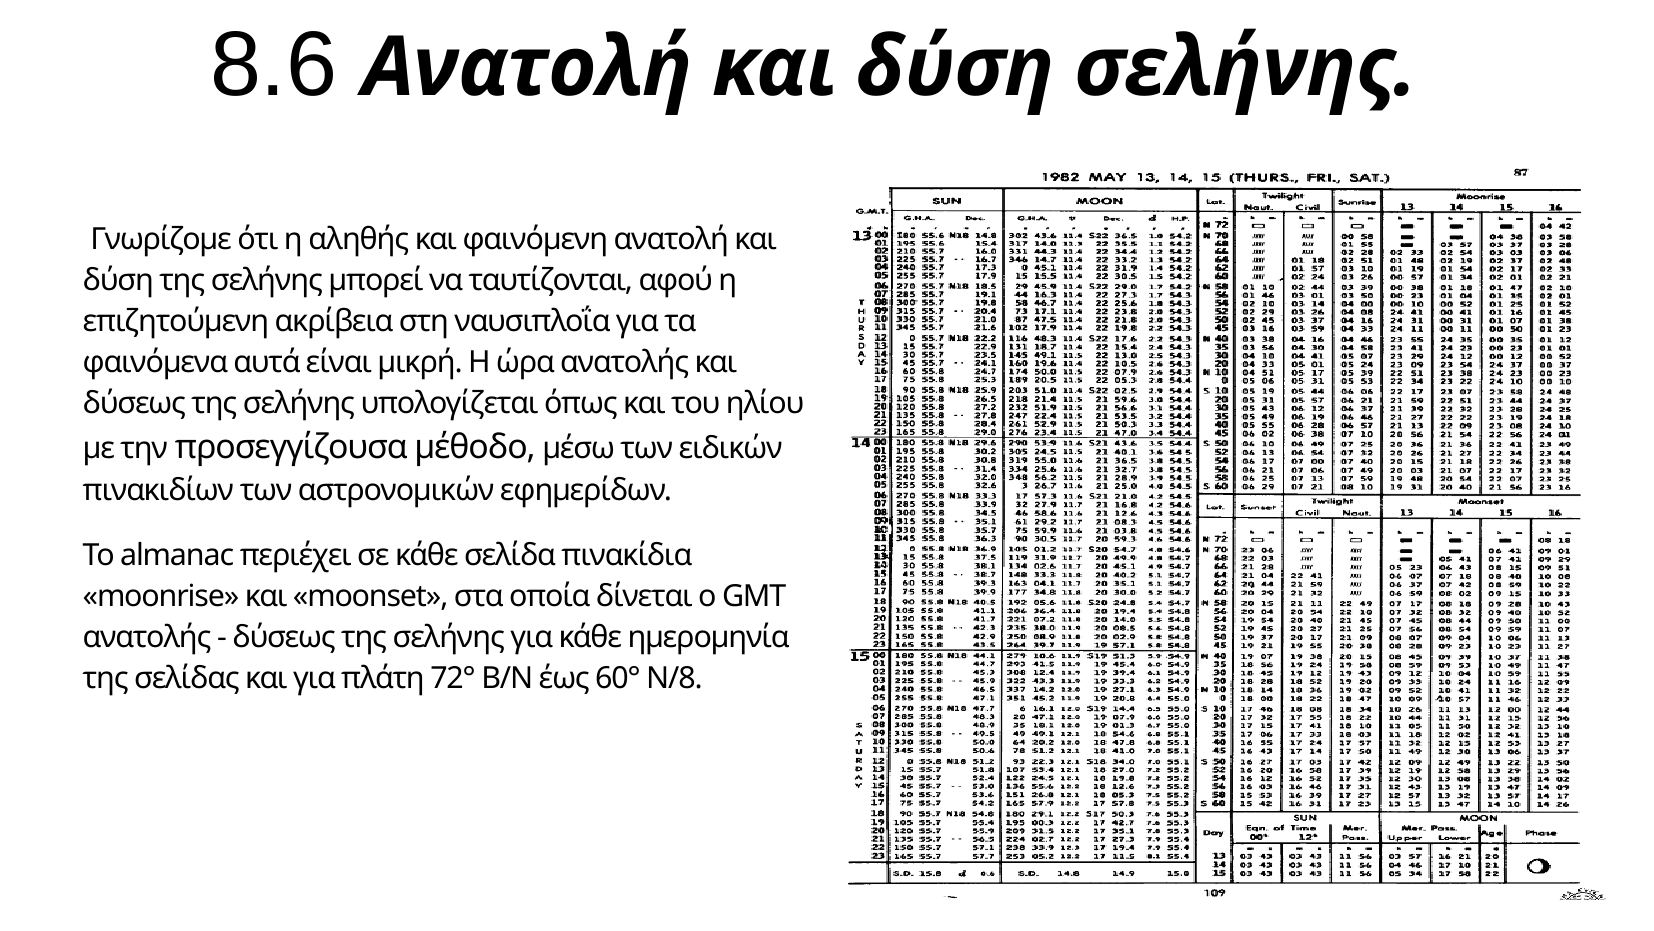

# 8.6 Ανατολή και δύση σελήνης.
 Γνωρίζομε ότι η αληθής και φαινόμενη ανατολή και δύση της σελήνης μπορεί να ταυτίζονται, αφού η επιζητούμενη ακρίβεια στη ναυσιπλοΐα για τα φαινόμενα αυτά είναι μικρή. Η ώρα ανατολής και δύσεως της σελήνης υπολογίζεται όπως και του ηλίου με την προσεγγίζουσα μέθοδο, μέσω των ειδικών πινακιδίων των αστρονομικών εφημερίδων.
Το almanac περιέχει σε κάθε σελίδα πινακίδια «moonrise» και «moonset», στα οποία δίνεται ο GΜΤ ανατολής - δύσεως της σελήνης για κάθε ημερομηνία της σελίδας και για πλάτη 72° Β/Ν έως 60° Ν/8.